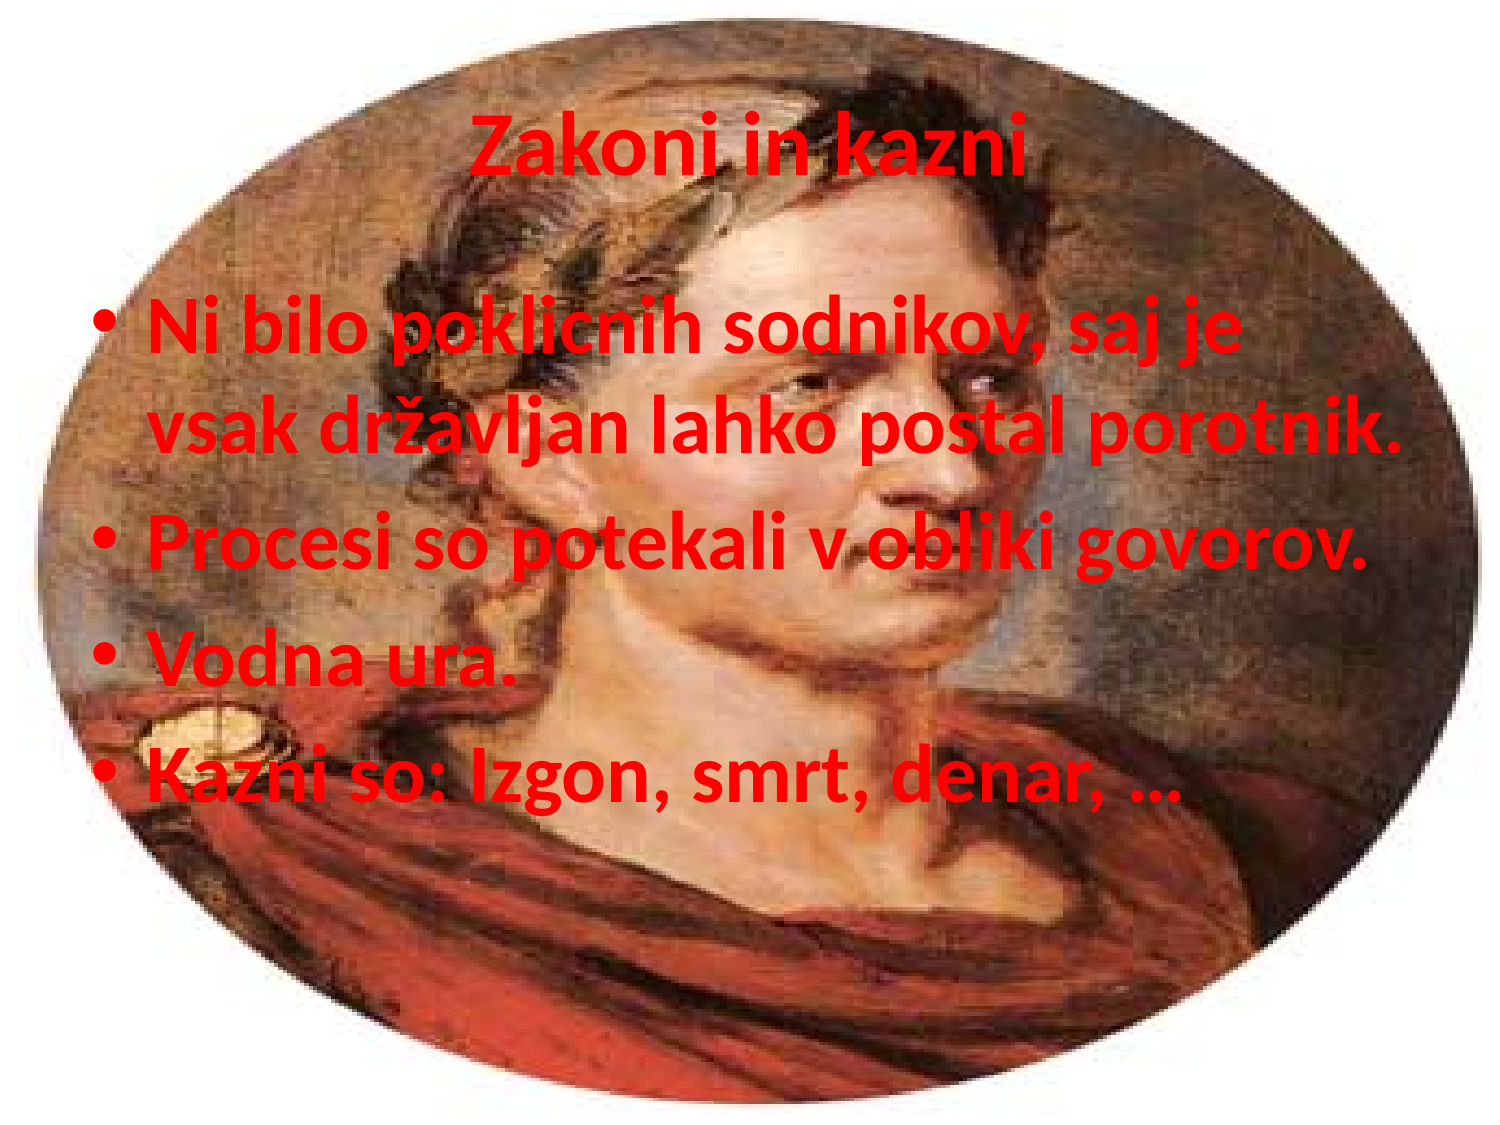

# Zakoni in kazni
Ni bilo poklicnih sodnikov, saj je vsak državljan lahko postal porotnik.
Procesi so potekali v obliki govorov.
Vodna ura.
Kazni so: Izgon, smrt, denar, …